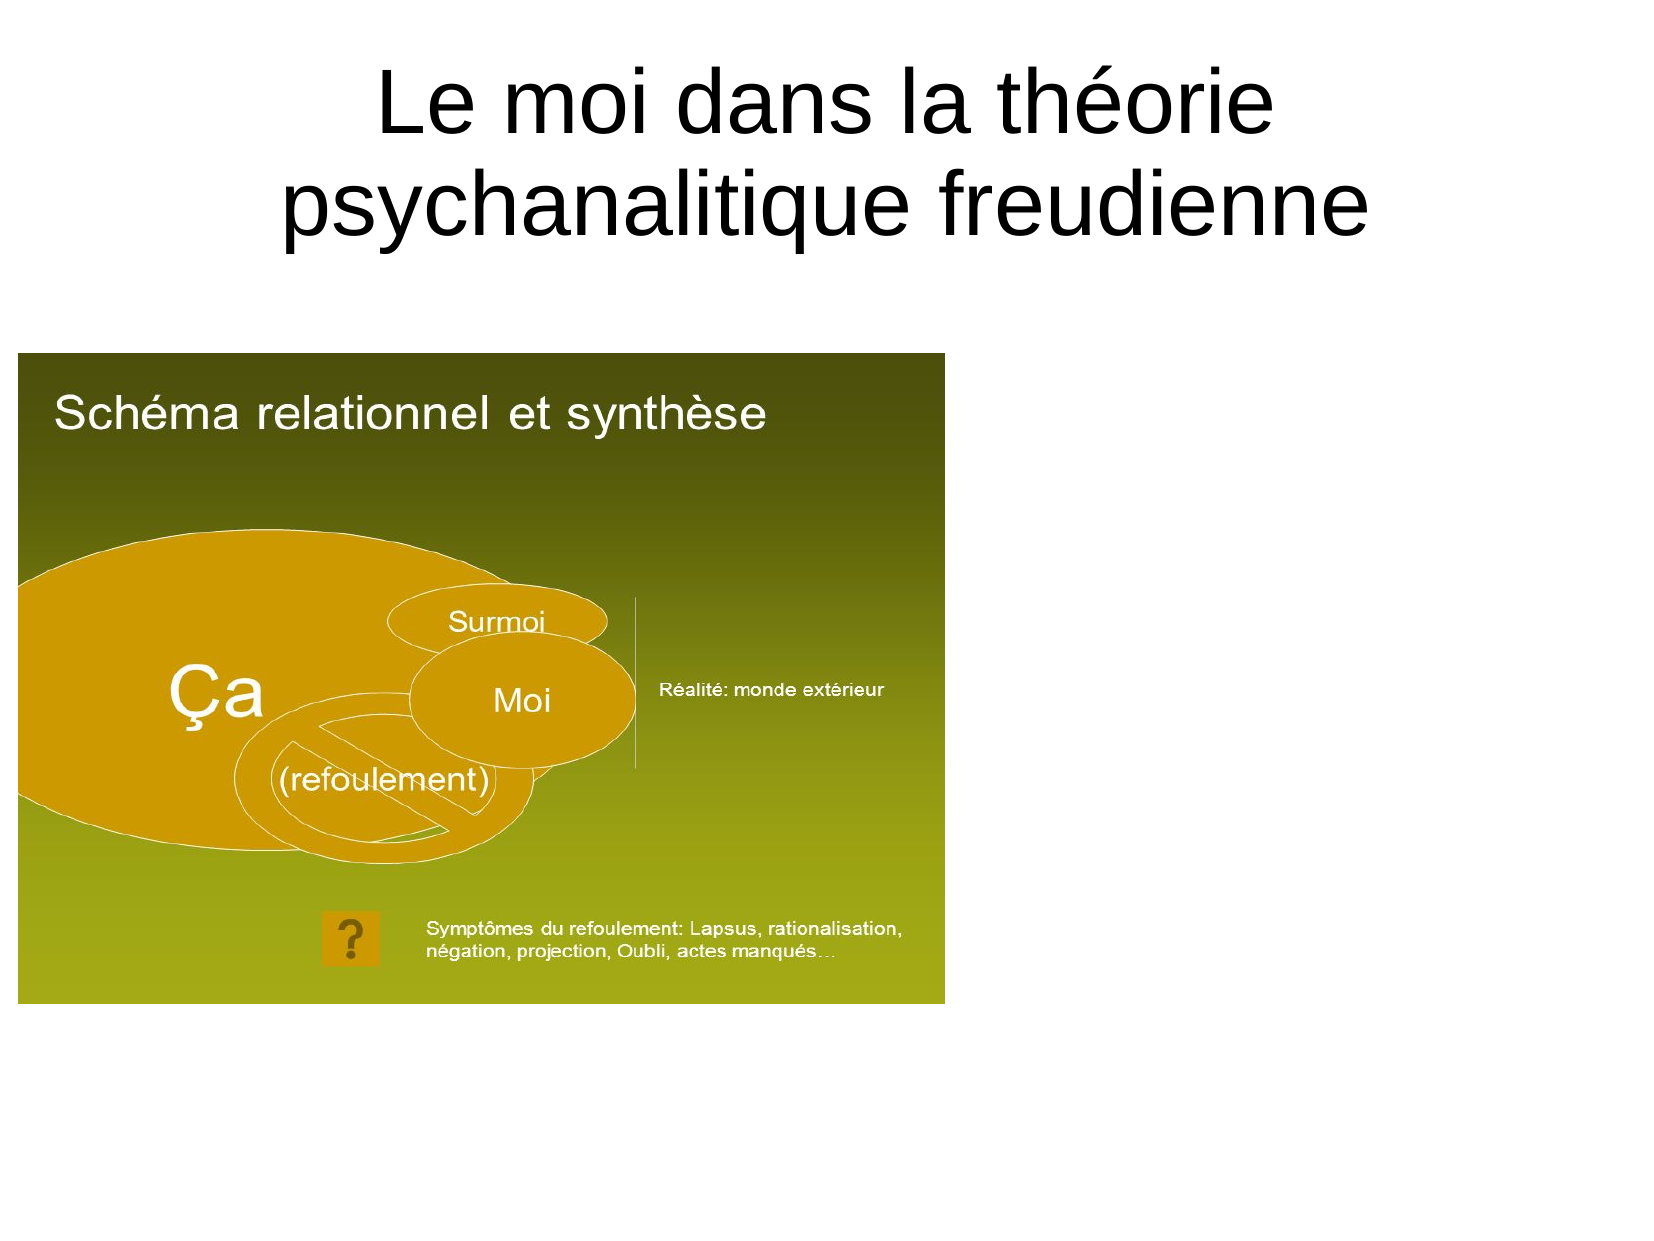

# Le moi dans la théorie psychanalitique freudienne